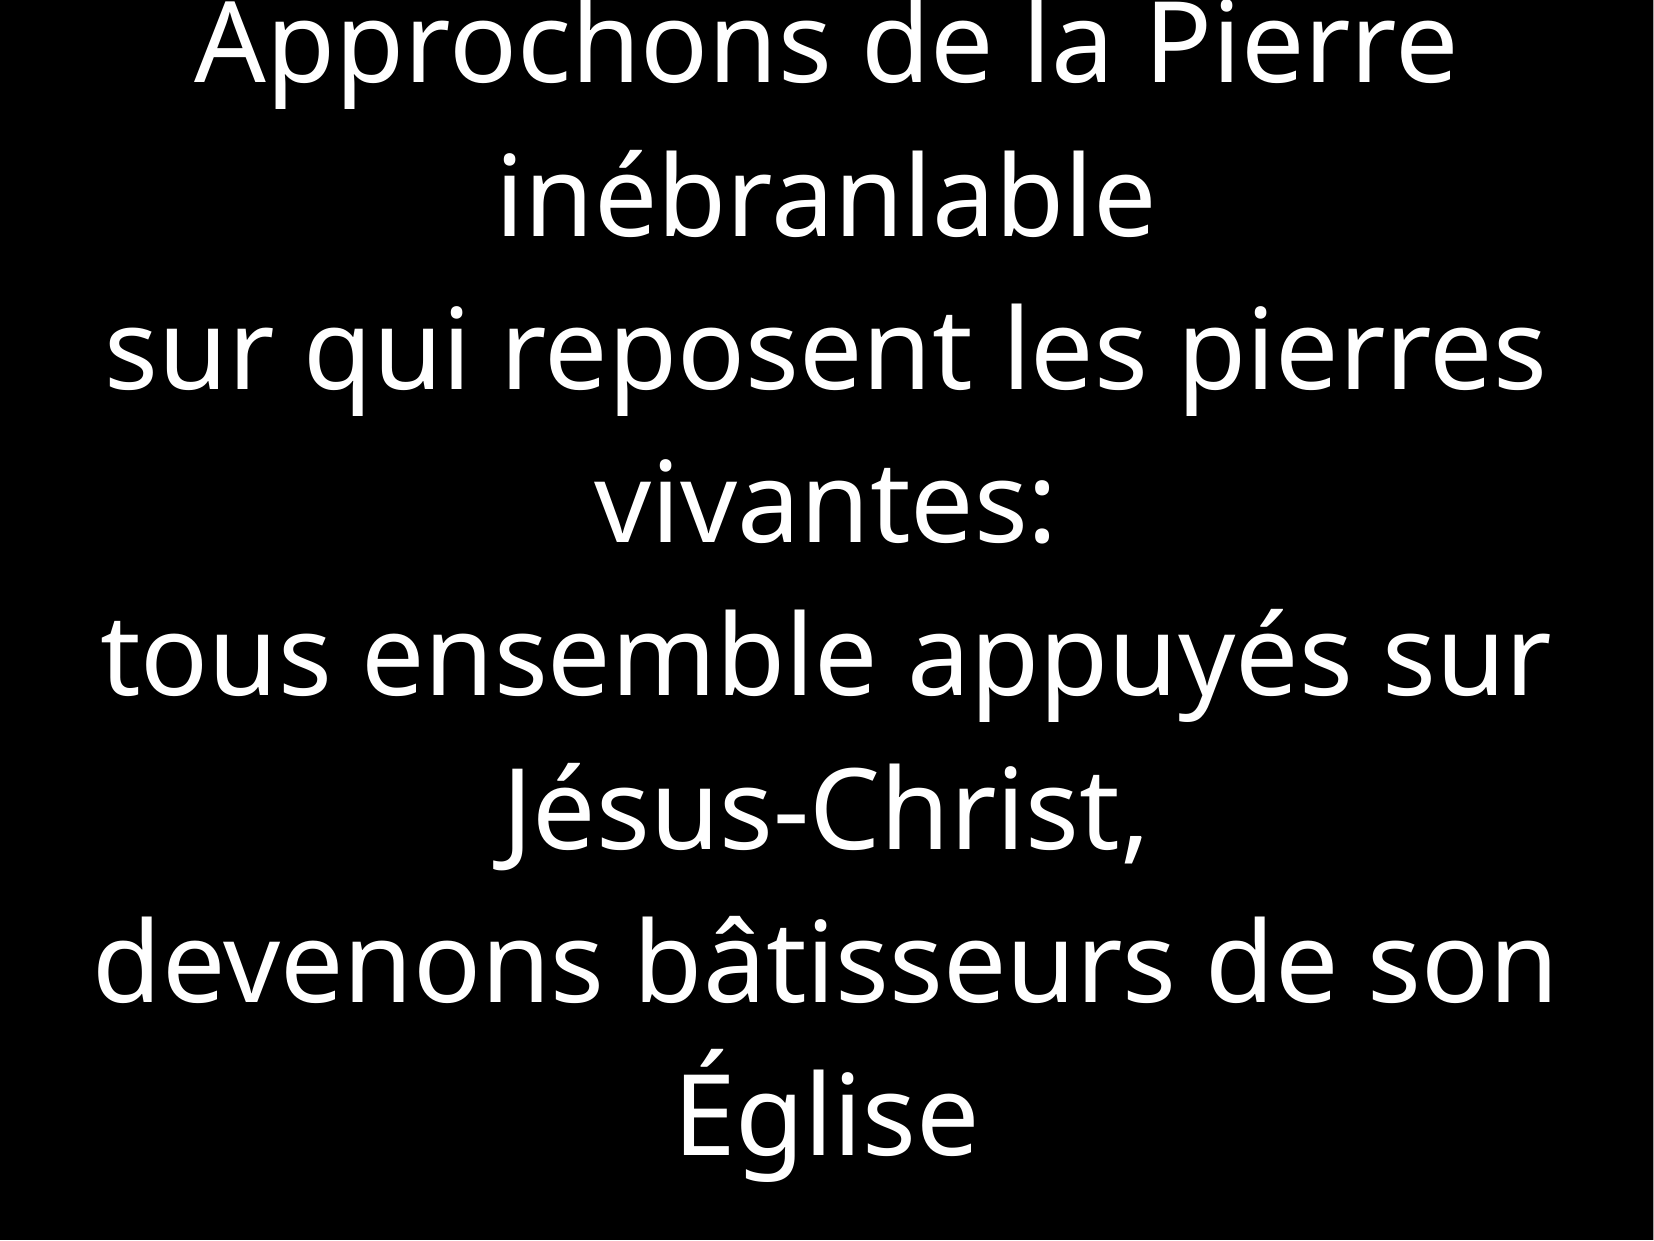

# Approchons de la Pierre inébranlable
sur qui reposent les pierres vivantes:
tous ensemble appuyés sur Jésus-Christ,
devenons bâtisseurs de son Église